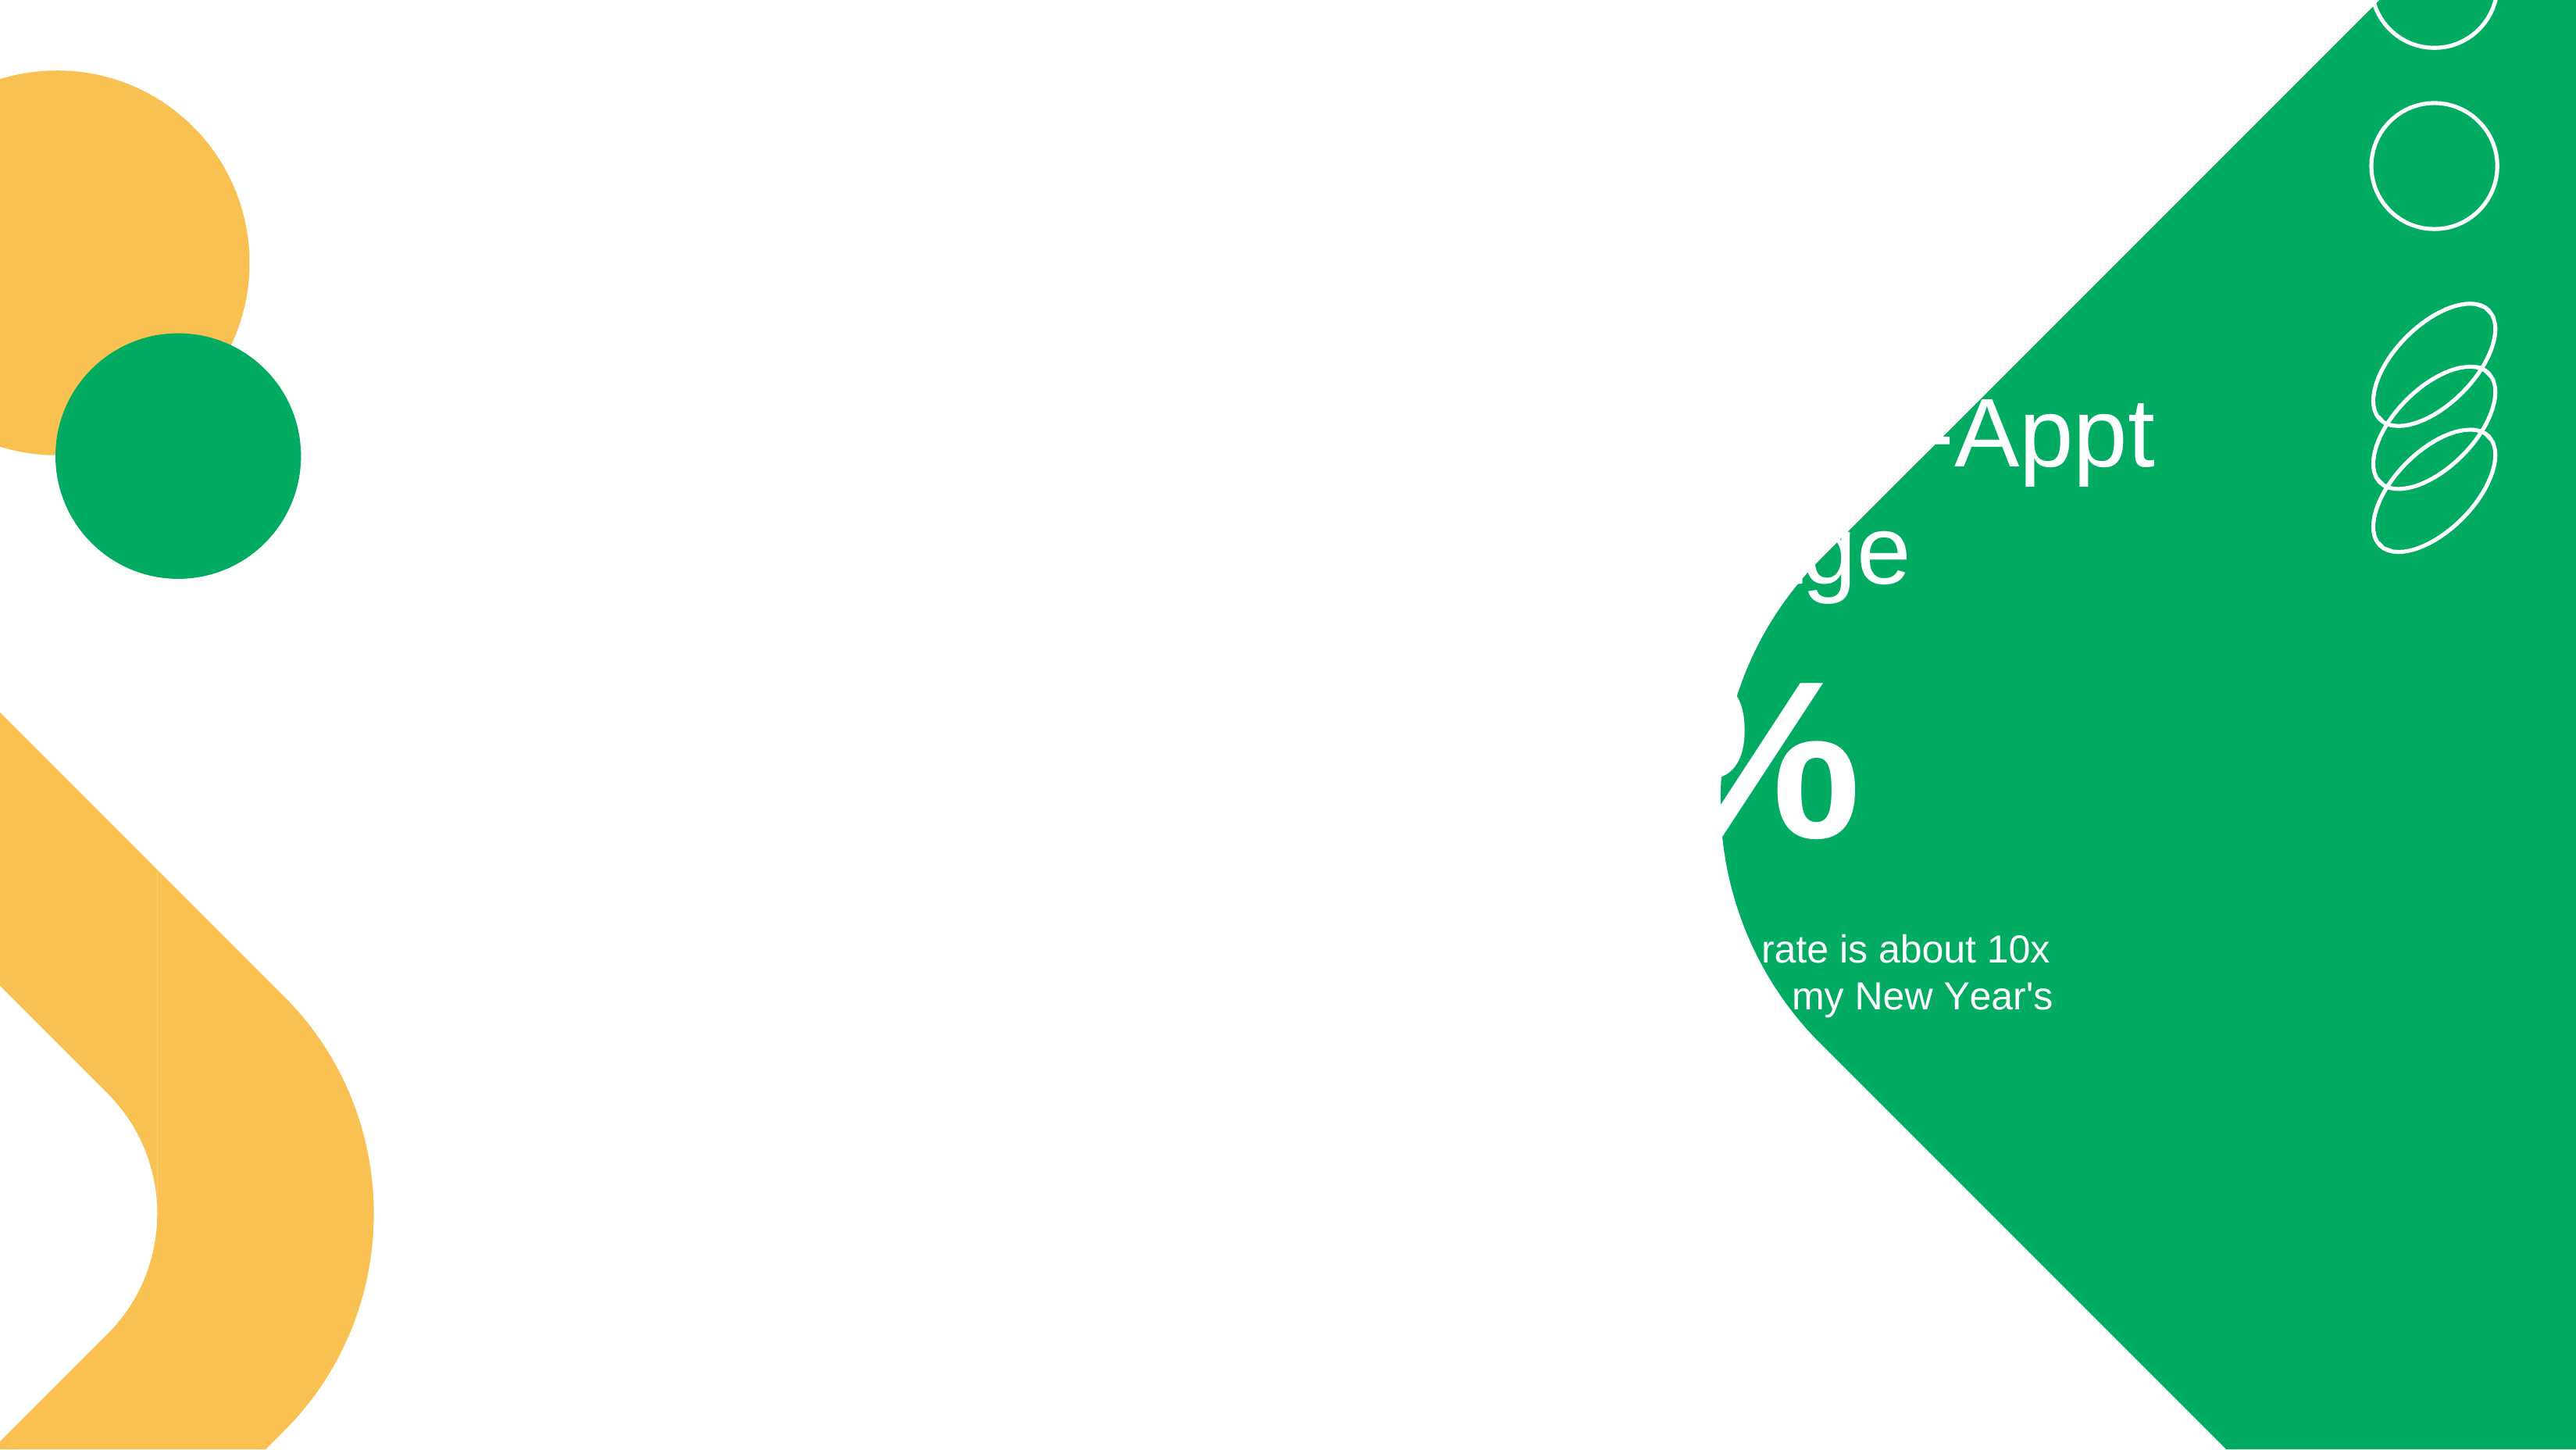

Hygiene Appts Completed
Hygiene Re-Appt Percentage
2,800
75%
That reappointment rate is about 10x more successful than my New Year's resolutions will be.
The hygienists deserve a standing ovation!